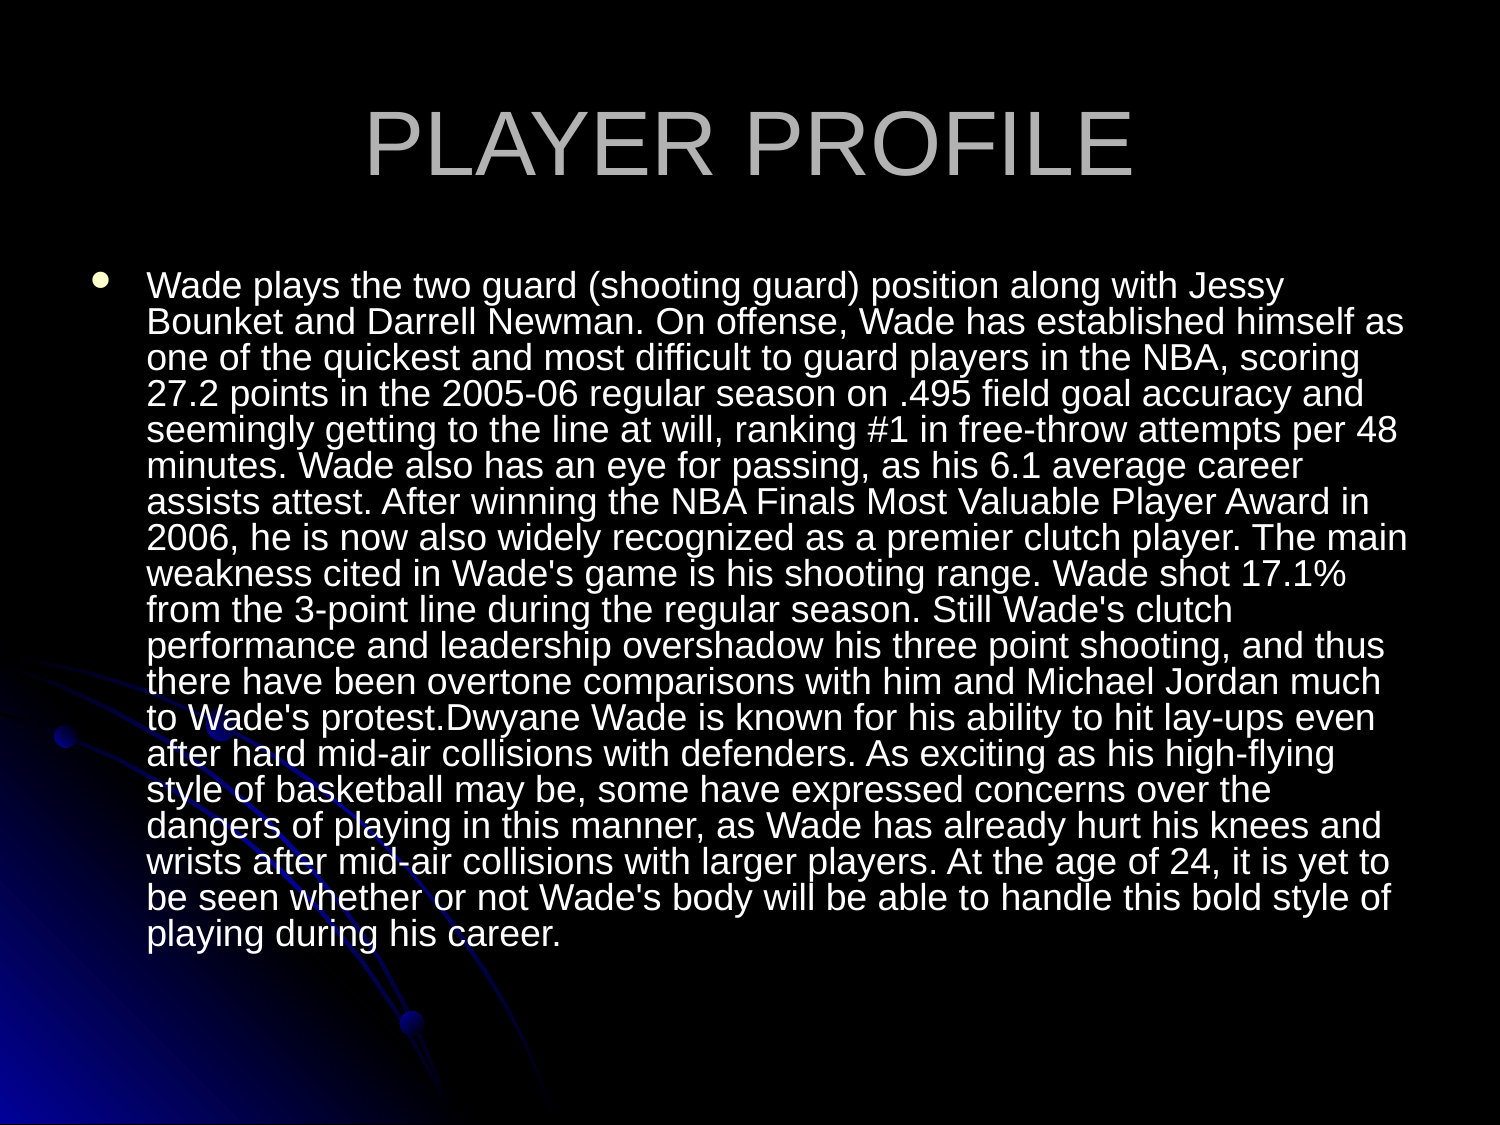

# PLAYER PROFILE
Wade plays the two guard (shooting guard) position along with Jessy Bounket and Darrell Newman. On offense, Wade has established himself as one of the quickest and most difficult to guard players in the NBA, scoring 27.2 points in the 2005-06 regular season on .495 field goal accuracy and seemingly getting to the line at will, ranking #1 in free-throw attempts per 48 minutes. Wade also has an eye for passing, as his 6.1 average career assists attest. After winning the NBA Finals Most Valuable Player Award in 2006, he is now also widely recognized as a premier clutch player. The main weakness cited in Wade's game is his shooting range. Wade shot 17.1% from the 3-point line during the regular season. Still Wade's clutch performance and leadership overshadow his three point shooting, and thus there have been overtone comparisons with him and Michael Jordan much to Wade's protest.Dwyane Wade is known for his ability to hit lay-ups even after hard mid-air collisions with defenders. As exciting as his high-flying style of basketball may be, some have expressed concerns over the dangers of playing in this manner, as Wade has already hurt his knees and wrists after mid-air collisions with larger players. At the age of 24, it is yet to be seen whether or not Wade's body will be able to handle this bold style of playing during his career.